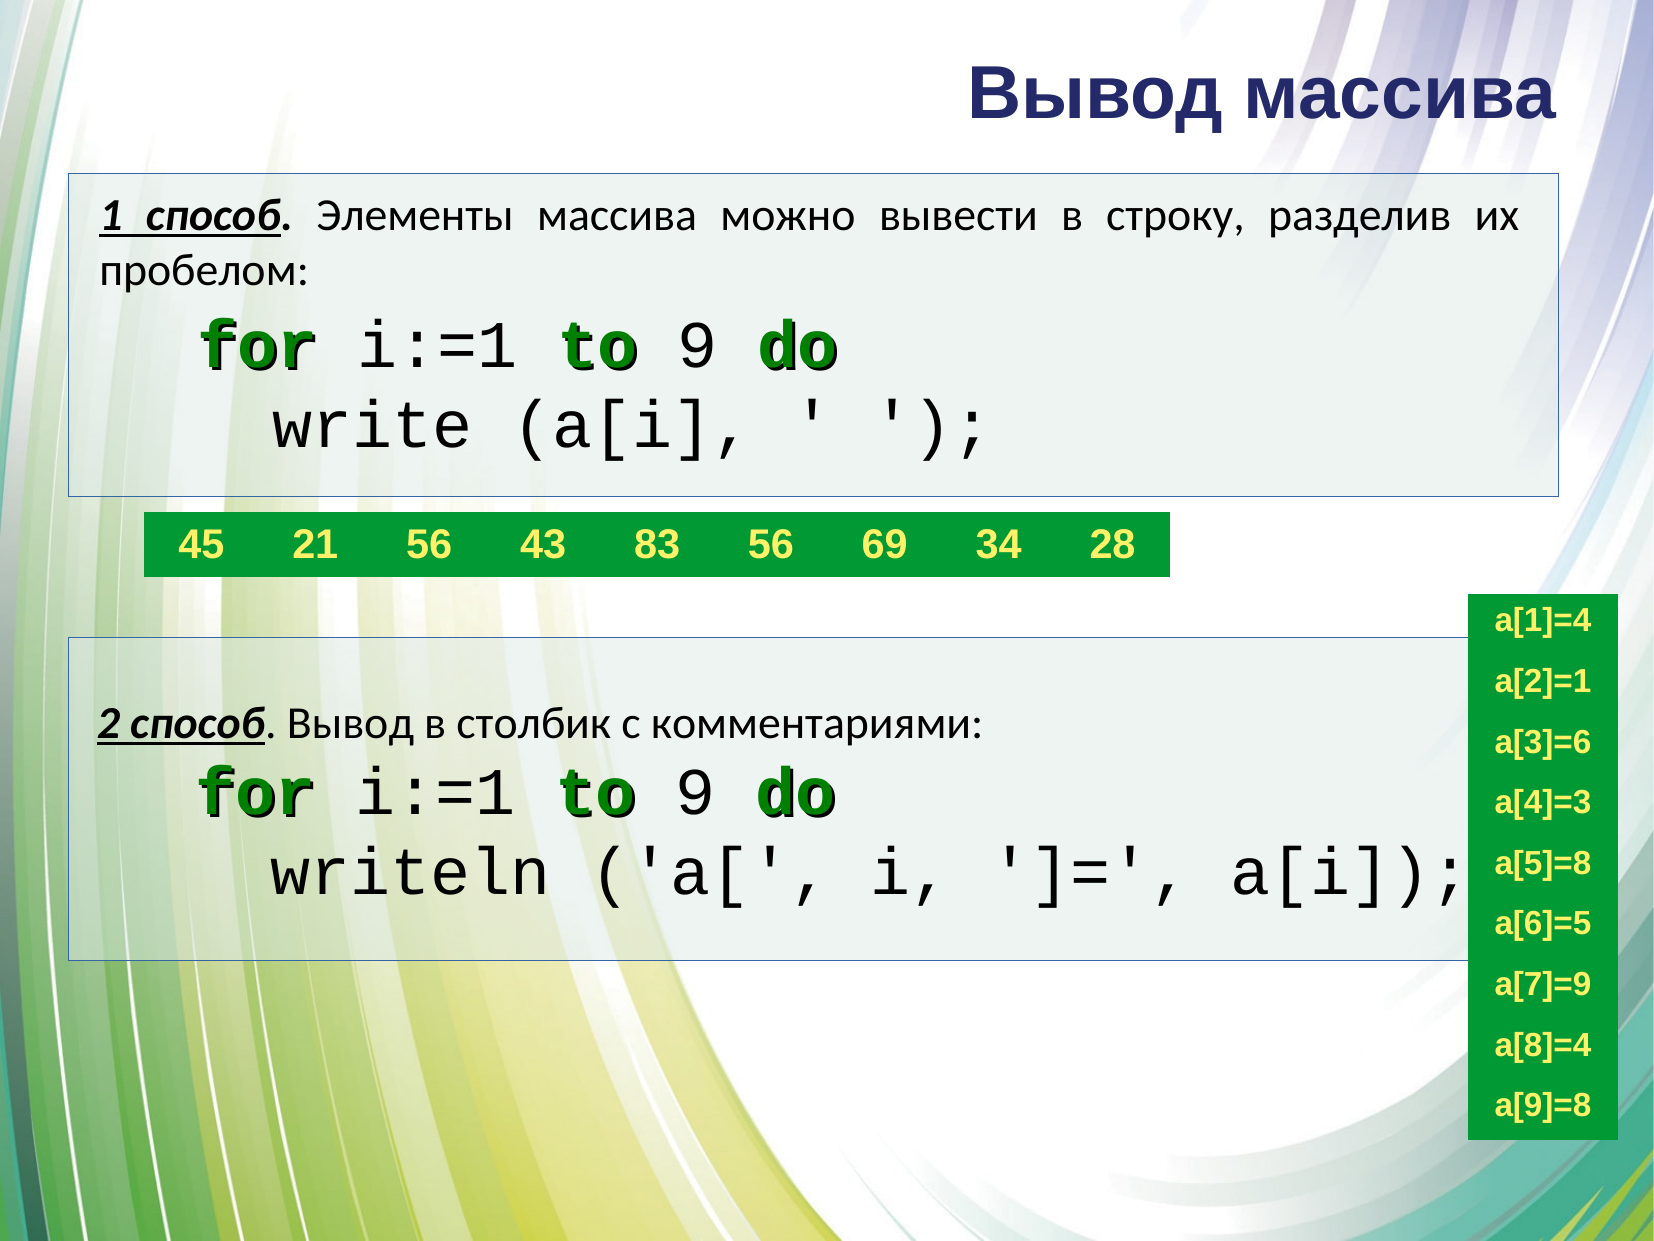

Вывод массива
1 способ. Элементы массива можно вывести в строку, разделив их пробелом:
for i:=1 to 9 do
write (a[i], ' ');
| 45 | 21 | 56 | 43 | 83 | 56 | 69 | 34 | 28 |
| --- | --- | --- | --- | --- | --- | --- | --- | --- |
| a[1]=4 |
| --- |
| a[2]=1 |
| a[3]=6 |
| a[4]=3 |
| a[5]=8 |
| a[6]=5 |
| a[7]=9 |
| a[8]=4 |
| a[9]=8 |
2 способ. Вывод в столбик с комментариями:
for i:=1 to 9 do
writeln ('a[', i, ']=', a[i]);